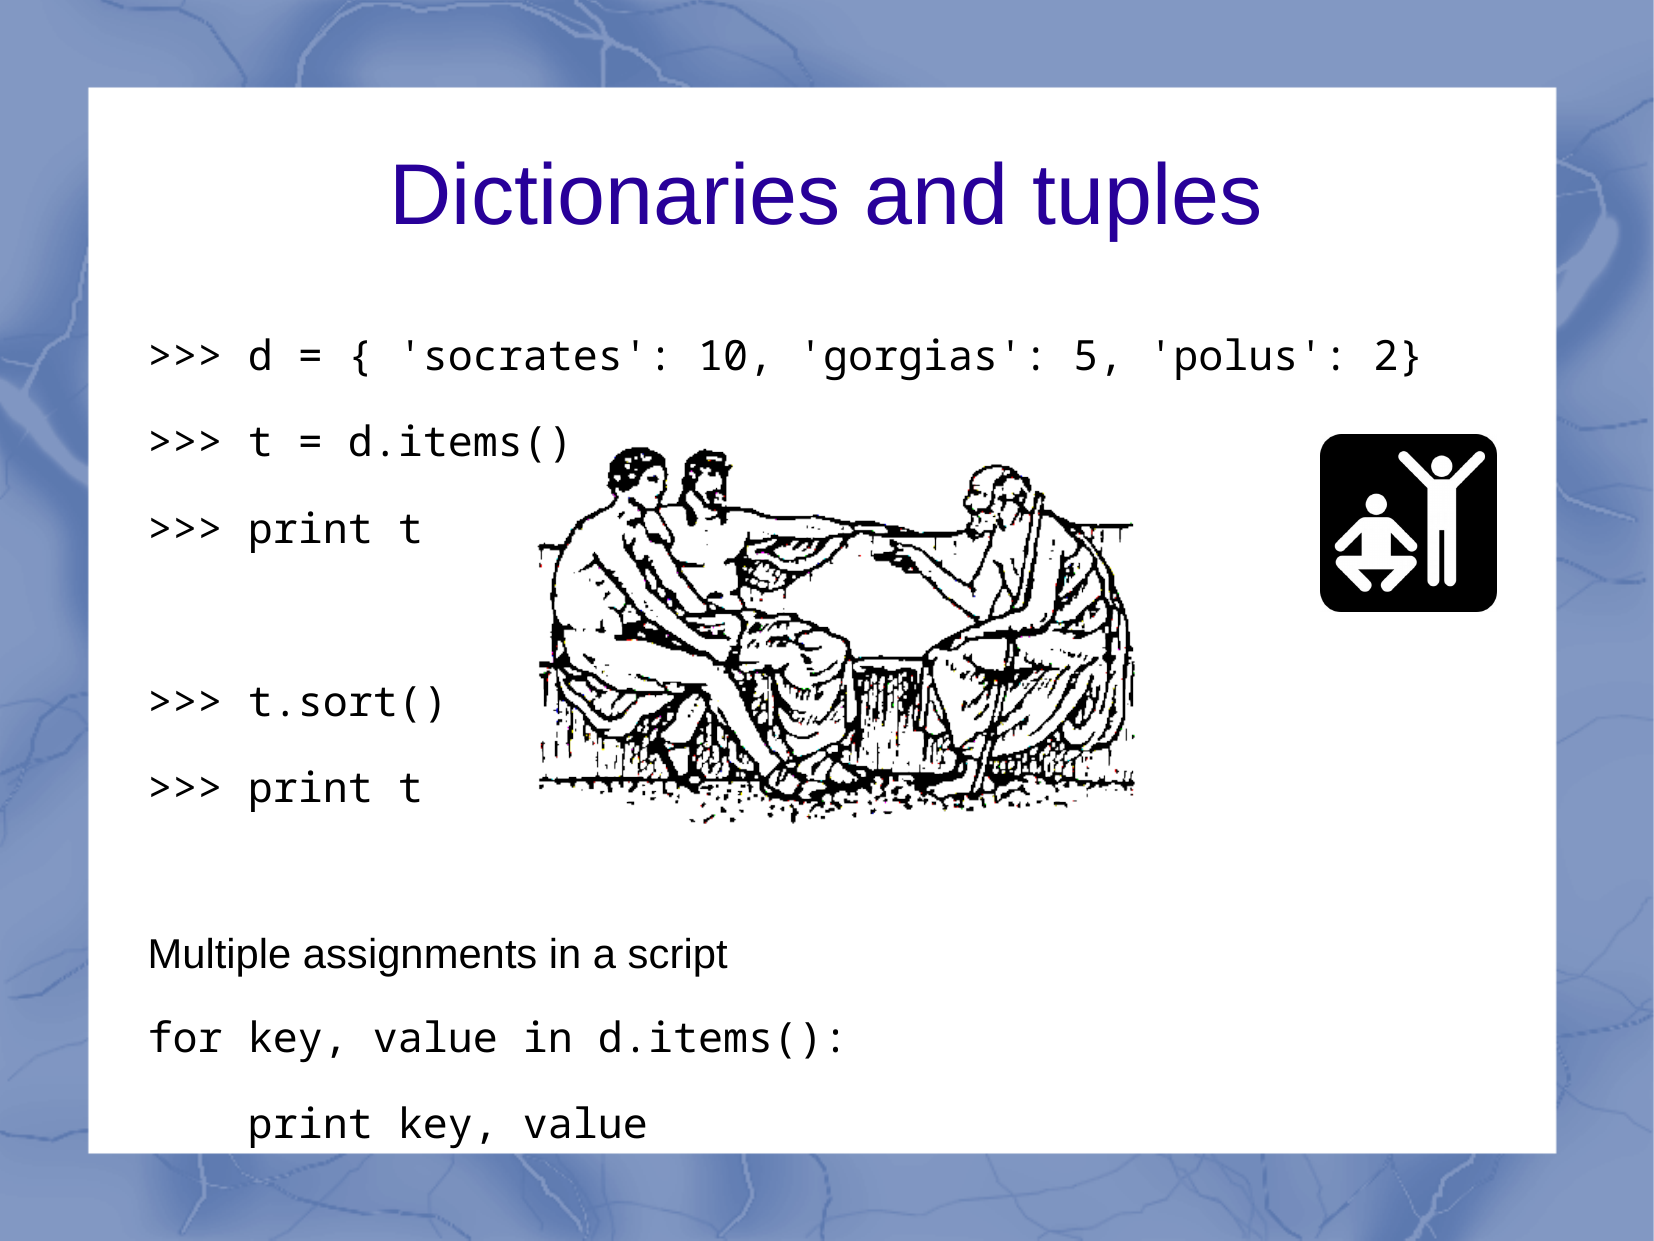

# Dictionaries and tuples
>>> d = { 'socrates': 10, 'gorgias': 5, 'polus': 2}
>>> t = d.items()
>>> print t
>>> t.sort()
>>> print t
Multiple assignments in a script
for key, value in d.items():
 print key, value